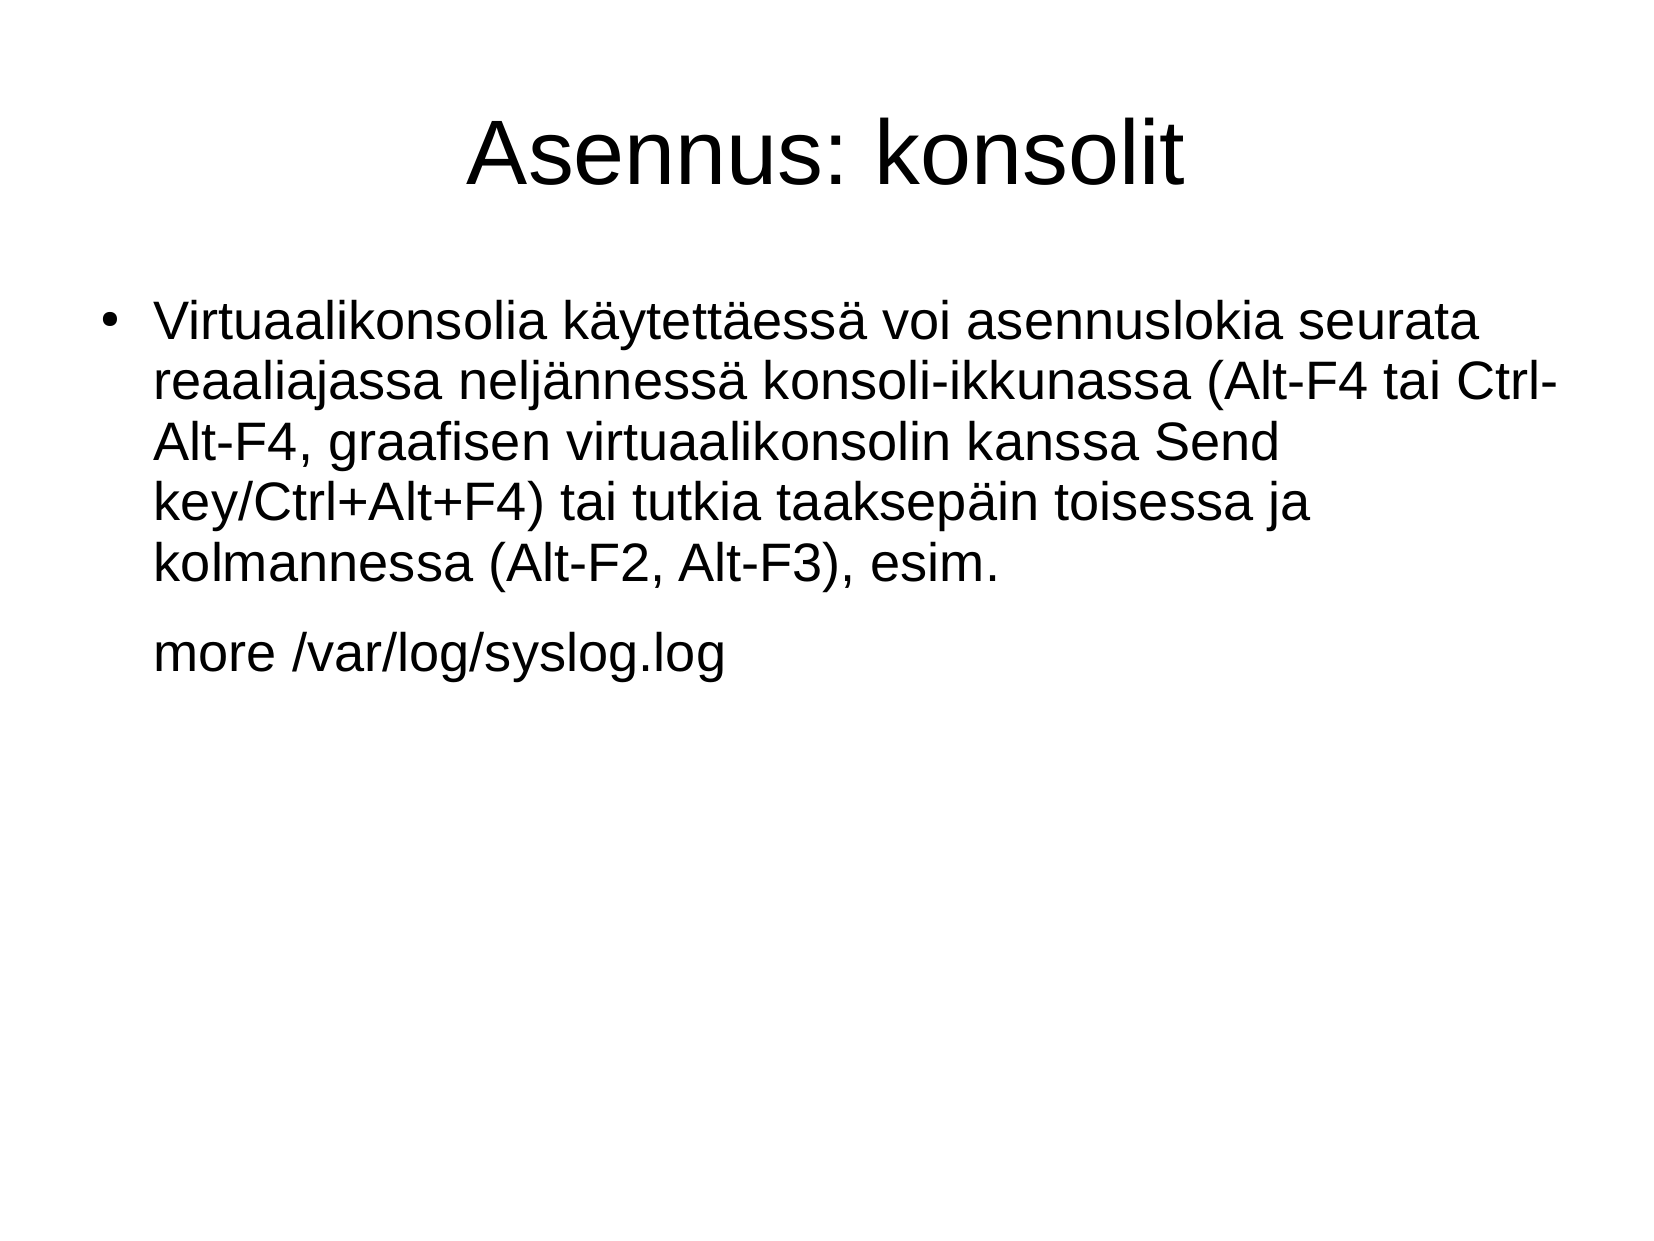

# Asennus: konsolit
Virtuaalikonsolia käytettäessä voi asennuslokia seurata reaaliajassa neljännessä konsoli-ikkunassa (Alt-F4 tai Ctrl-Alt-F4, graafisen virtuaalikonsolin kanssa Send key/Ctrl+Alt+F4) tai tutkia taaksepäin toisessa ja kolmannessa (Alt-F2, Alt-F3), esim.
more /var/log/syslog.log